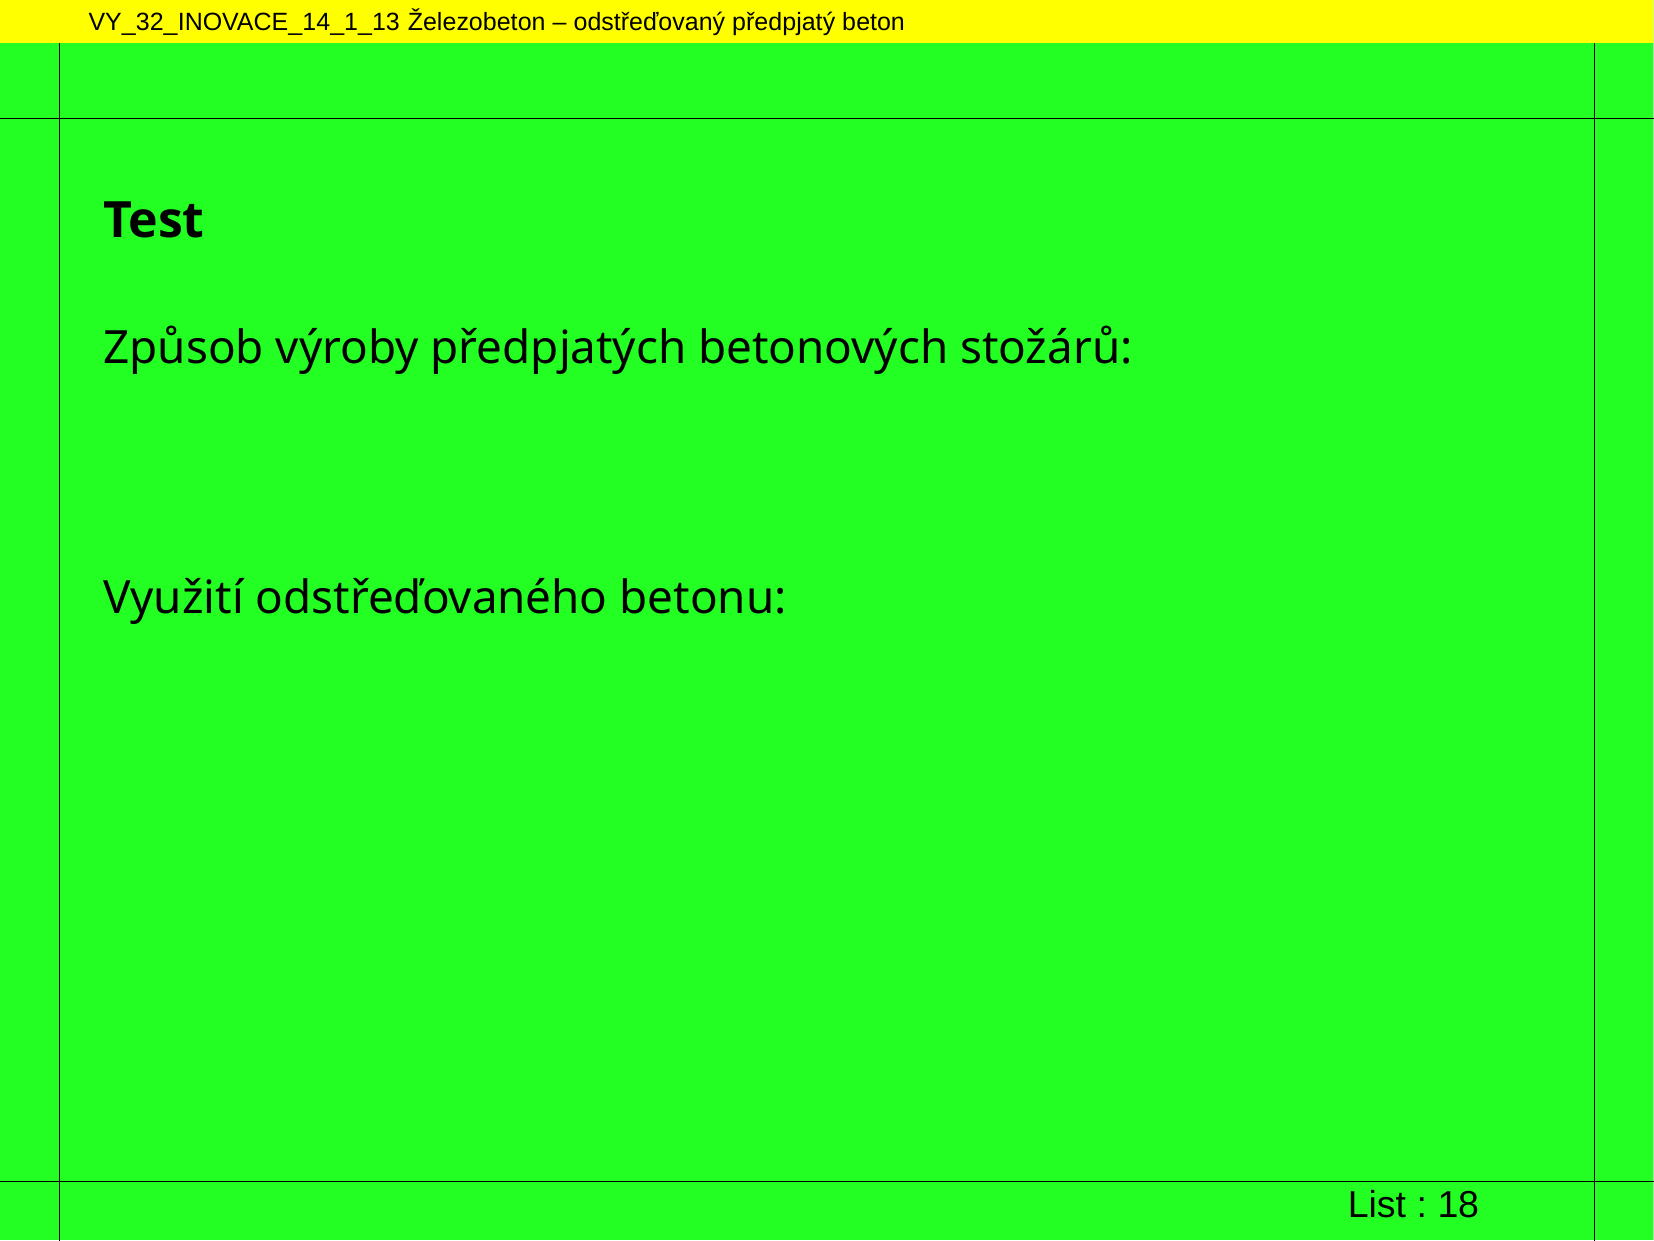

VY_32_INOVACE_14_1_13 Železobeton – odstřeďovaný předpjatý beton
Test
Způsob výroby předpjatých betonových stožárů:
Využití odstřeďovaného betonu:
List :